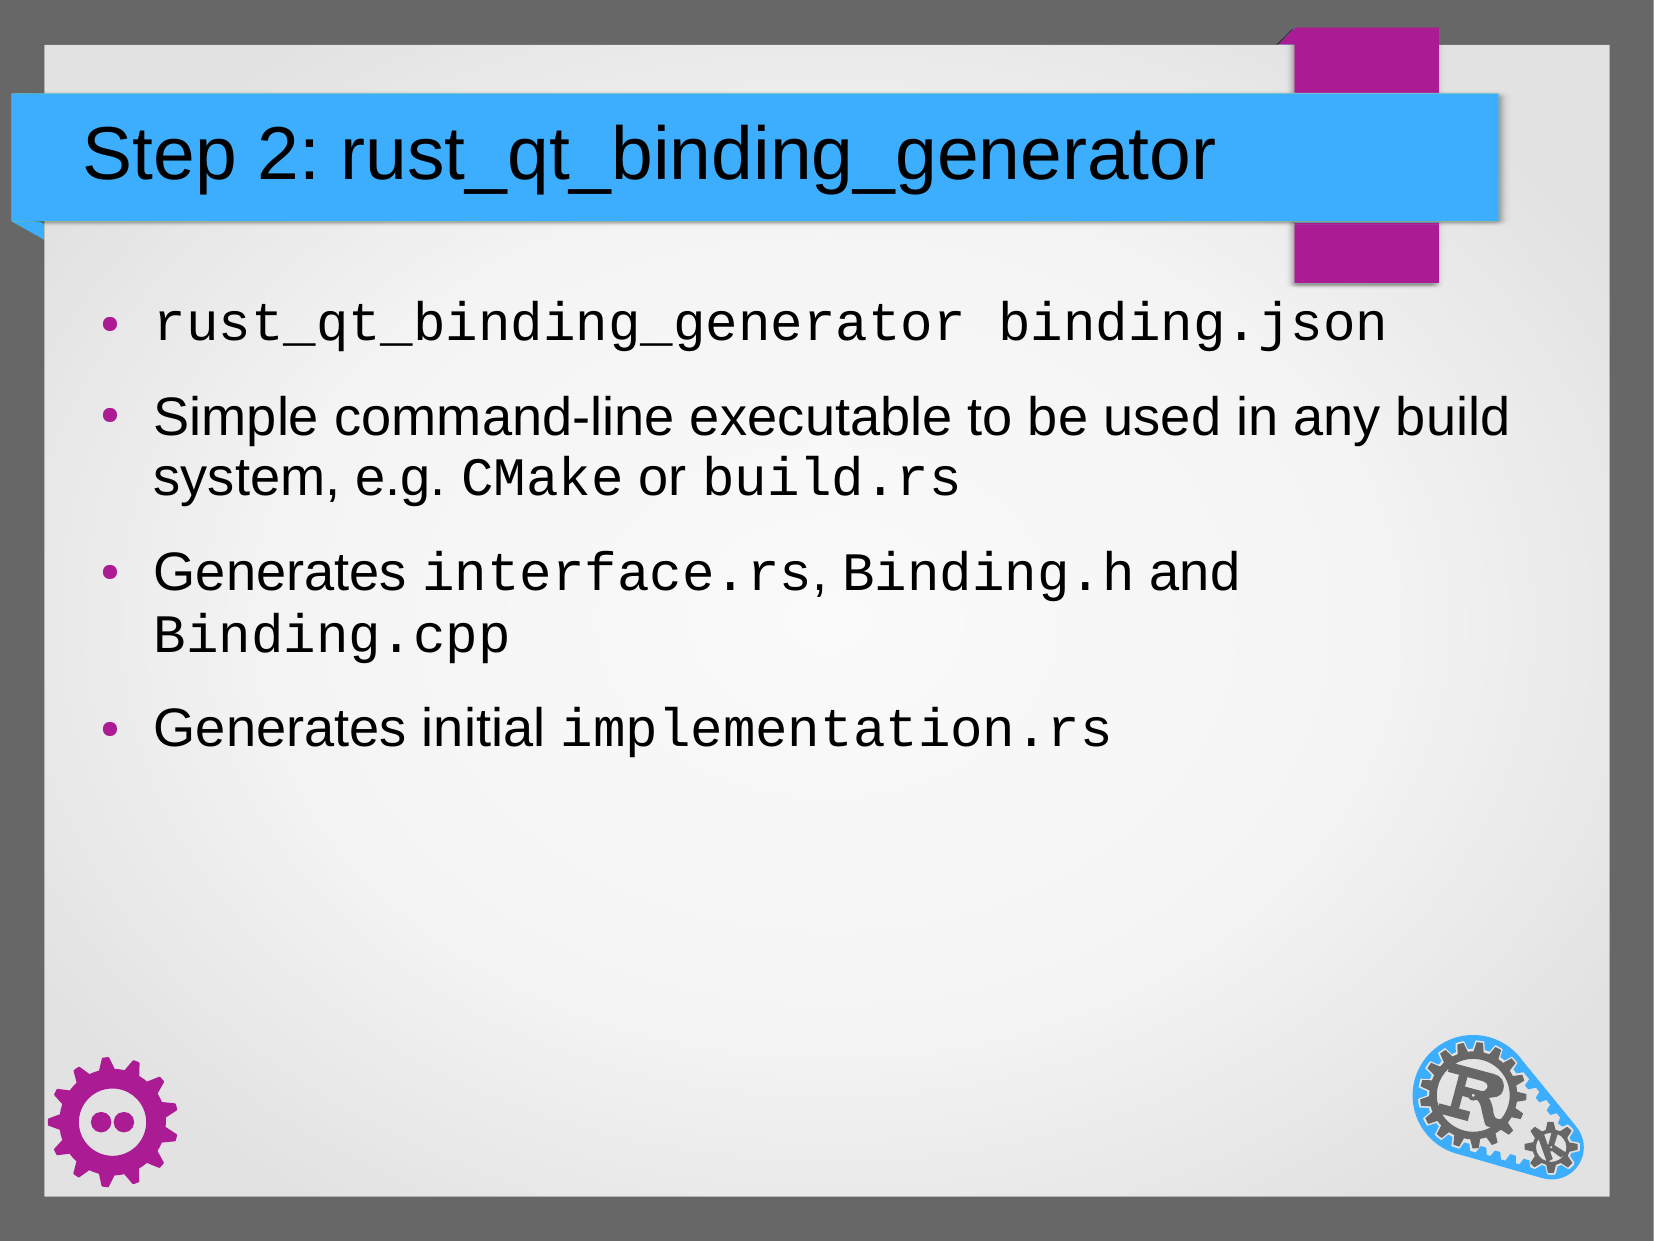

# Step 2: rust_qt_binding_generator
rust_qt_binding_generator binding.json
Simple command-line executable to be used in any build system, e.g. CMake or build.rs
Generates interface.rs, Binding.h and Binding.cpp
Generates initial implementation.rs